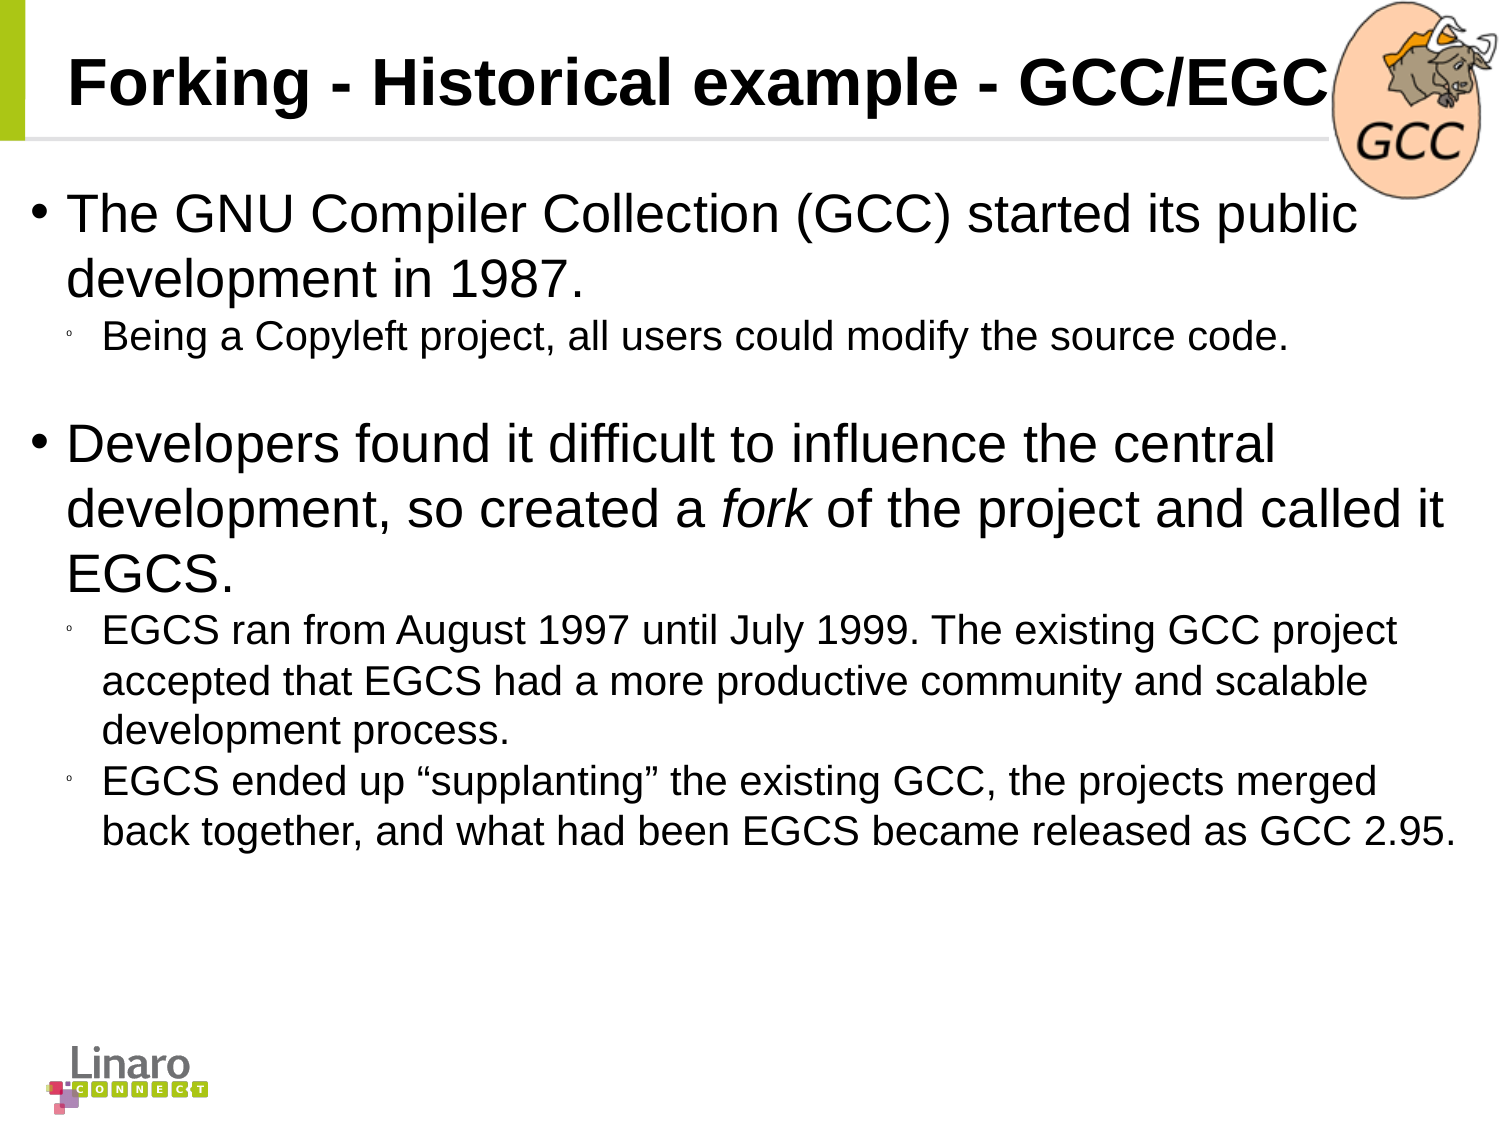

Forking - Historical example - GCC/EGCS
The GNU Compiler Collection (GCC) started its public development in 1987.
Being a Copyleft project, all users could modify the source code.
Developers found it difficult to influence the central development, so created a fork of the project and called it EGCS.
EGCS ran from August 1997 until July 1999. The existing GCC project accepted that EGCS had a more productive community and scalable development process.
EGCS ended up “supplanting” the existing GCC, the projects merged back together, and what had been EGCS became released as GCC 2.95.